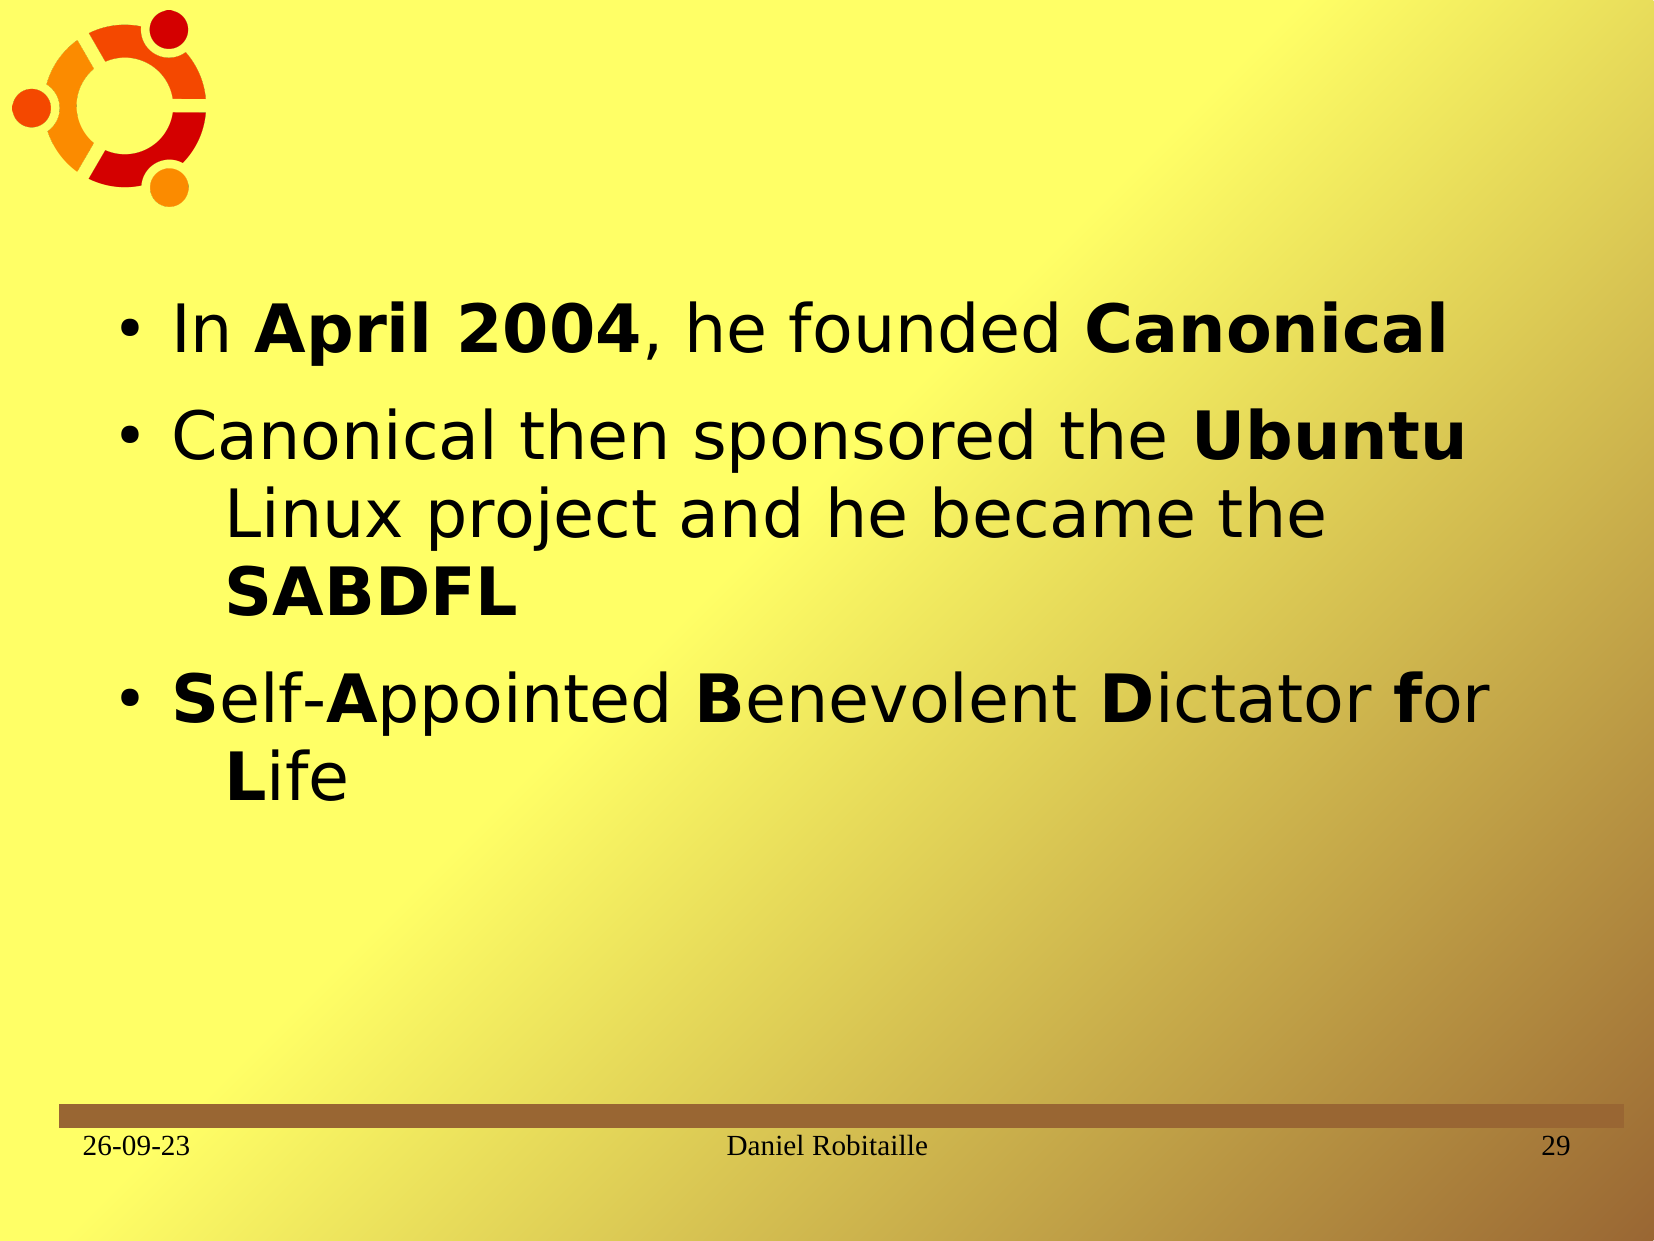

# In April 2004, he founded Canonical
Canonical then sponsored the Ubuntu Linux project and he became the SABDFL
Self-Appointed Benevolent Dictator for Life
Daniel Robitaille
29